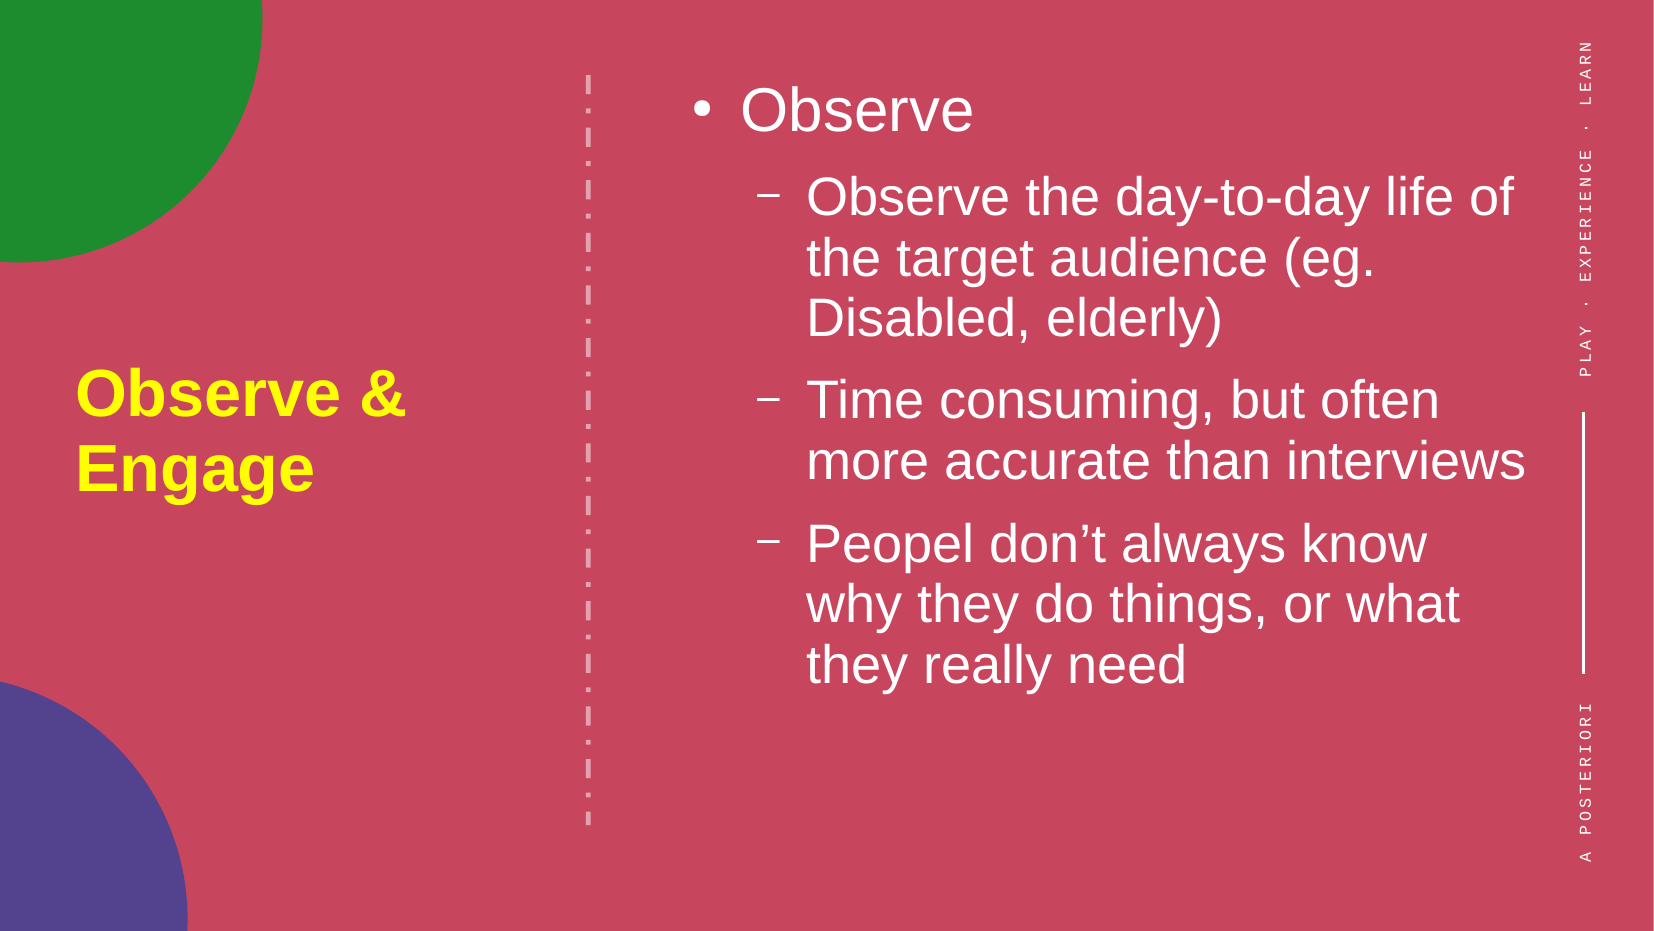

Observe
Observe the day-to-day life of the target audience (eg. Disabled, elderly)
Time consuming, but often more accurate than interviews
Peopel don’t always know why they do things, or what they really need
# Observe & Engage